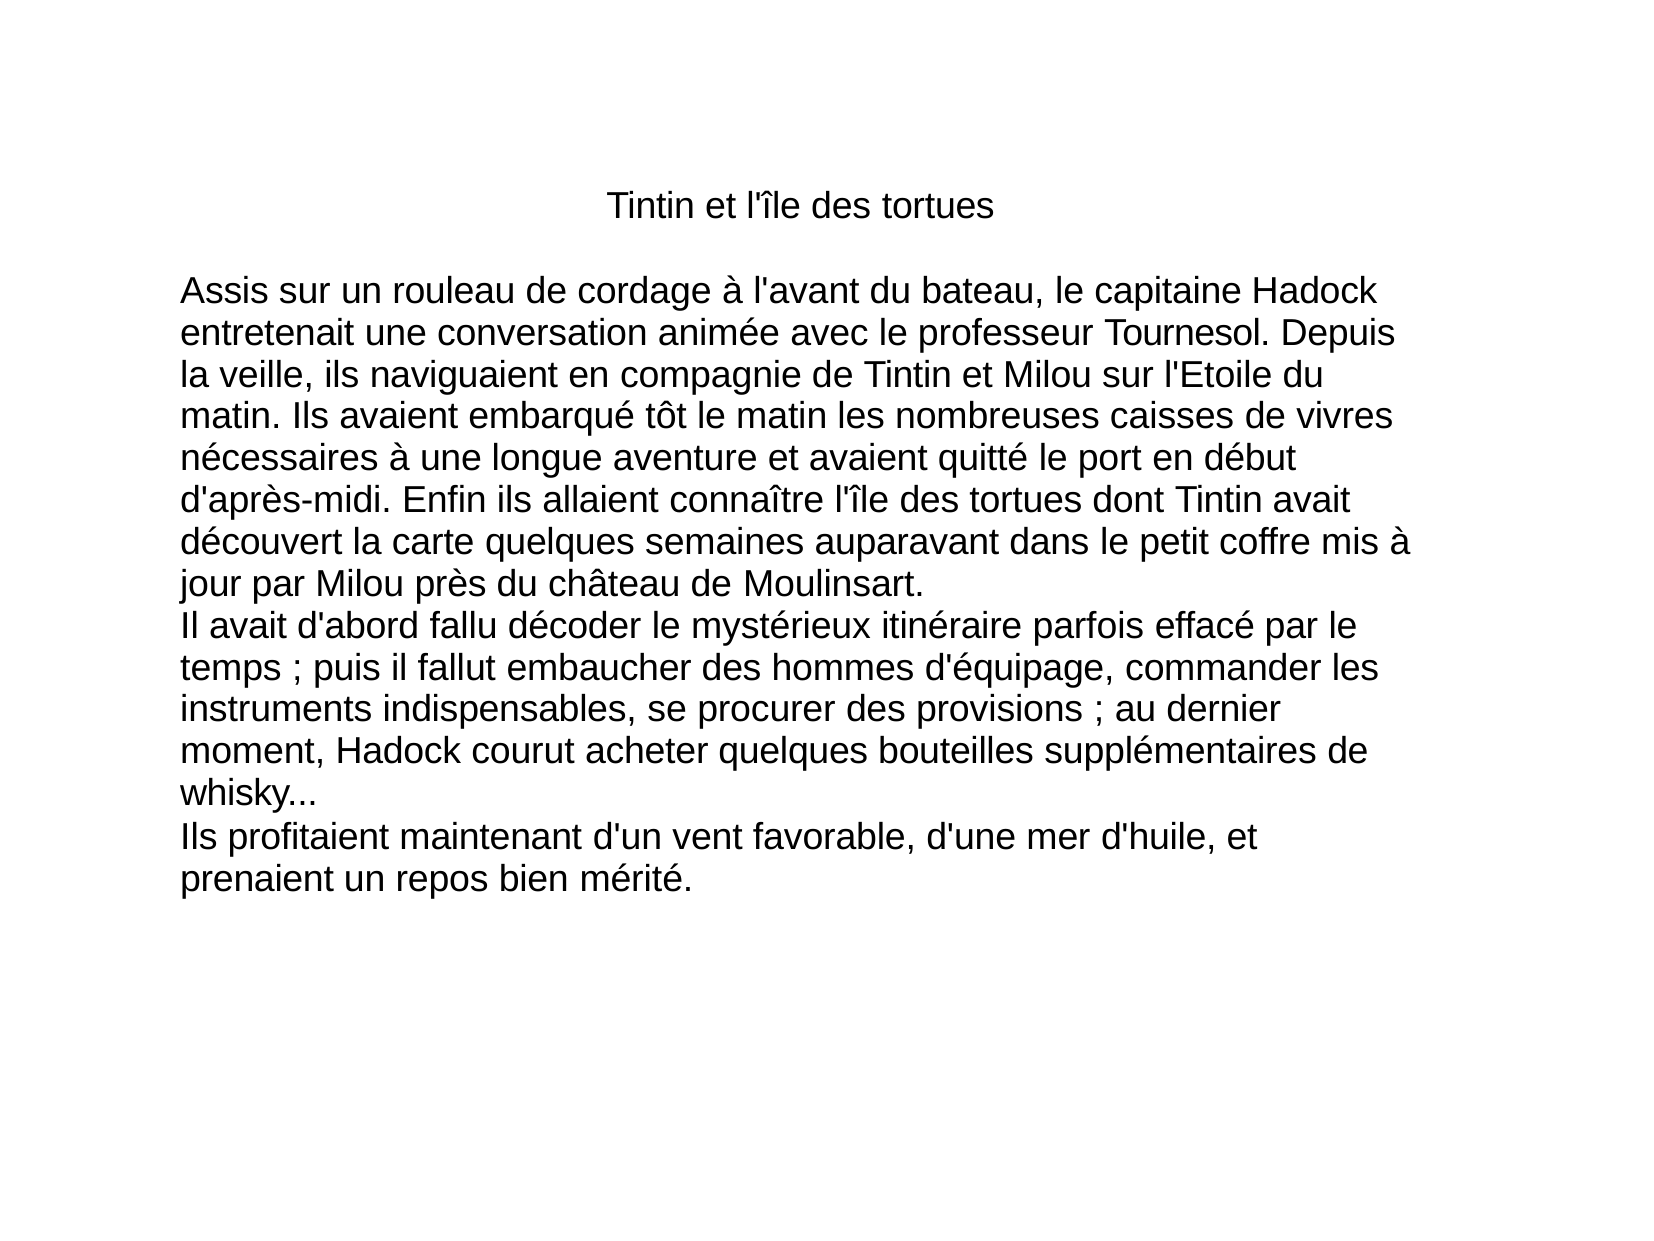

Tintin et l'île des tortues
Assis sur un rouleau de cordage à l'avant du bateau, le capitaine Hadock entretenait une conversation animée avec le professeur Tournesol. Depuis la veille, ils naviguaient en compagnie de Tintin et Milou sur l'Etoile du matin. Ils avaient embarqué tôt le matin les nombreuses caisses de vivres nécessaires à une longue aventure et avaient quitté le port en début d'après-midi. Enfin ils allaient connaître l'île des tortues dont Tintin avait découvert la carte quelques semaines auparavant dans le petit coffre mis à jour par Milou près du château de Moulinsart.
Il avait d'abord fallu décoder le mystérieux itinéraire parfois effacé par le temps ; puis il fallut embaucher des hommes d'équipage, commander les instruments indispensables, se procurer des provisions ; au dernier moment, Hadock courut acheter quelques bouteilles supplémentaires de whisky...
Ils profitaient maintenant d'un vent favorable, d'une mer d'huile, et prenaient un repos bien mérité.